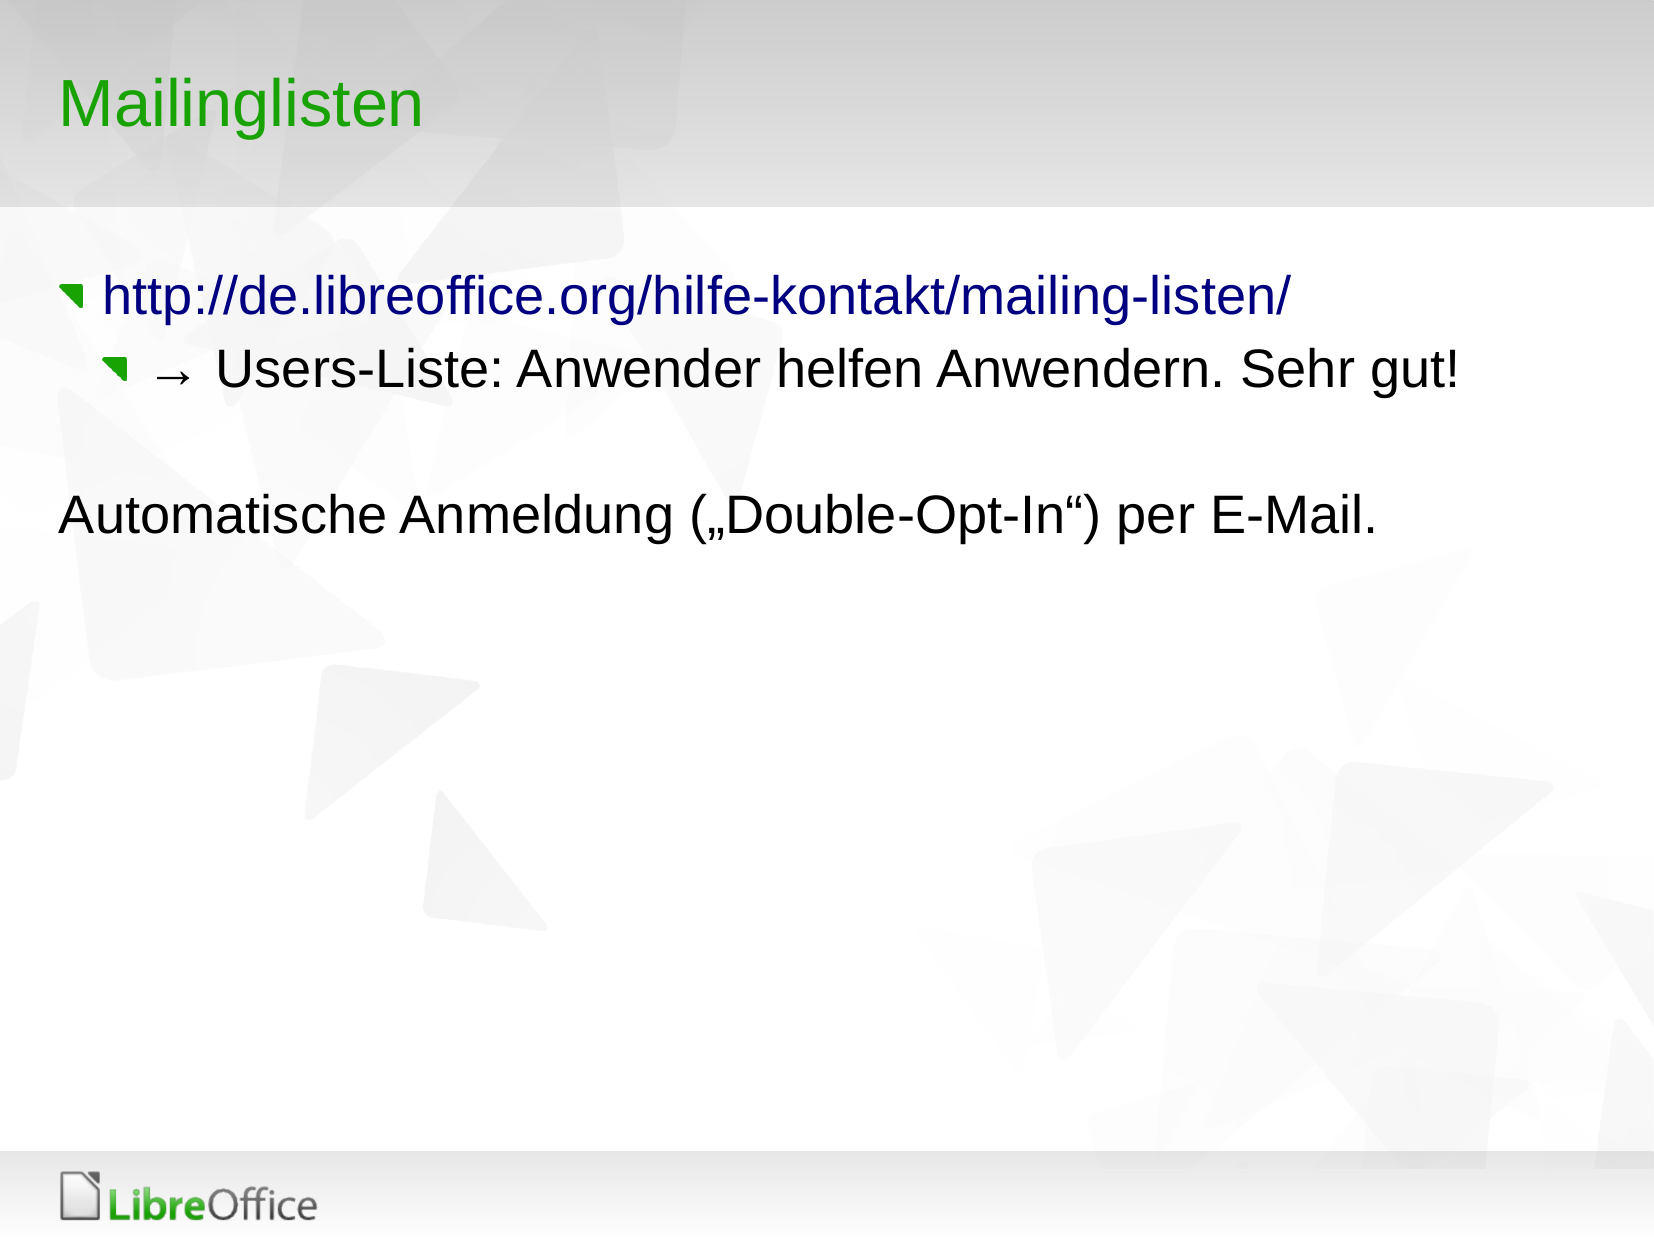

# Mailinglisten
http://de.libreoffice.org/hilfe-kontakt/mailing-listen/
→ Users-Liste: Anwender helfen Anwendern. Sehr gut!
Automatische Anmeldung („Double-Opt-In“) per E-Mail.